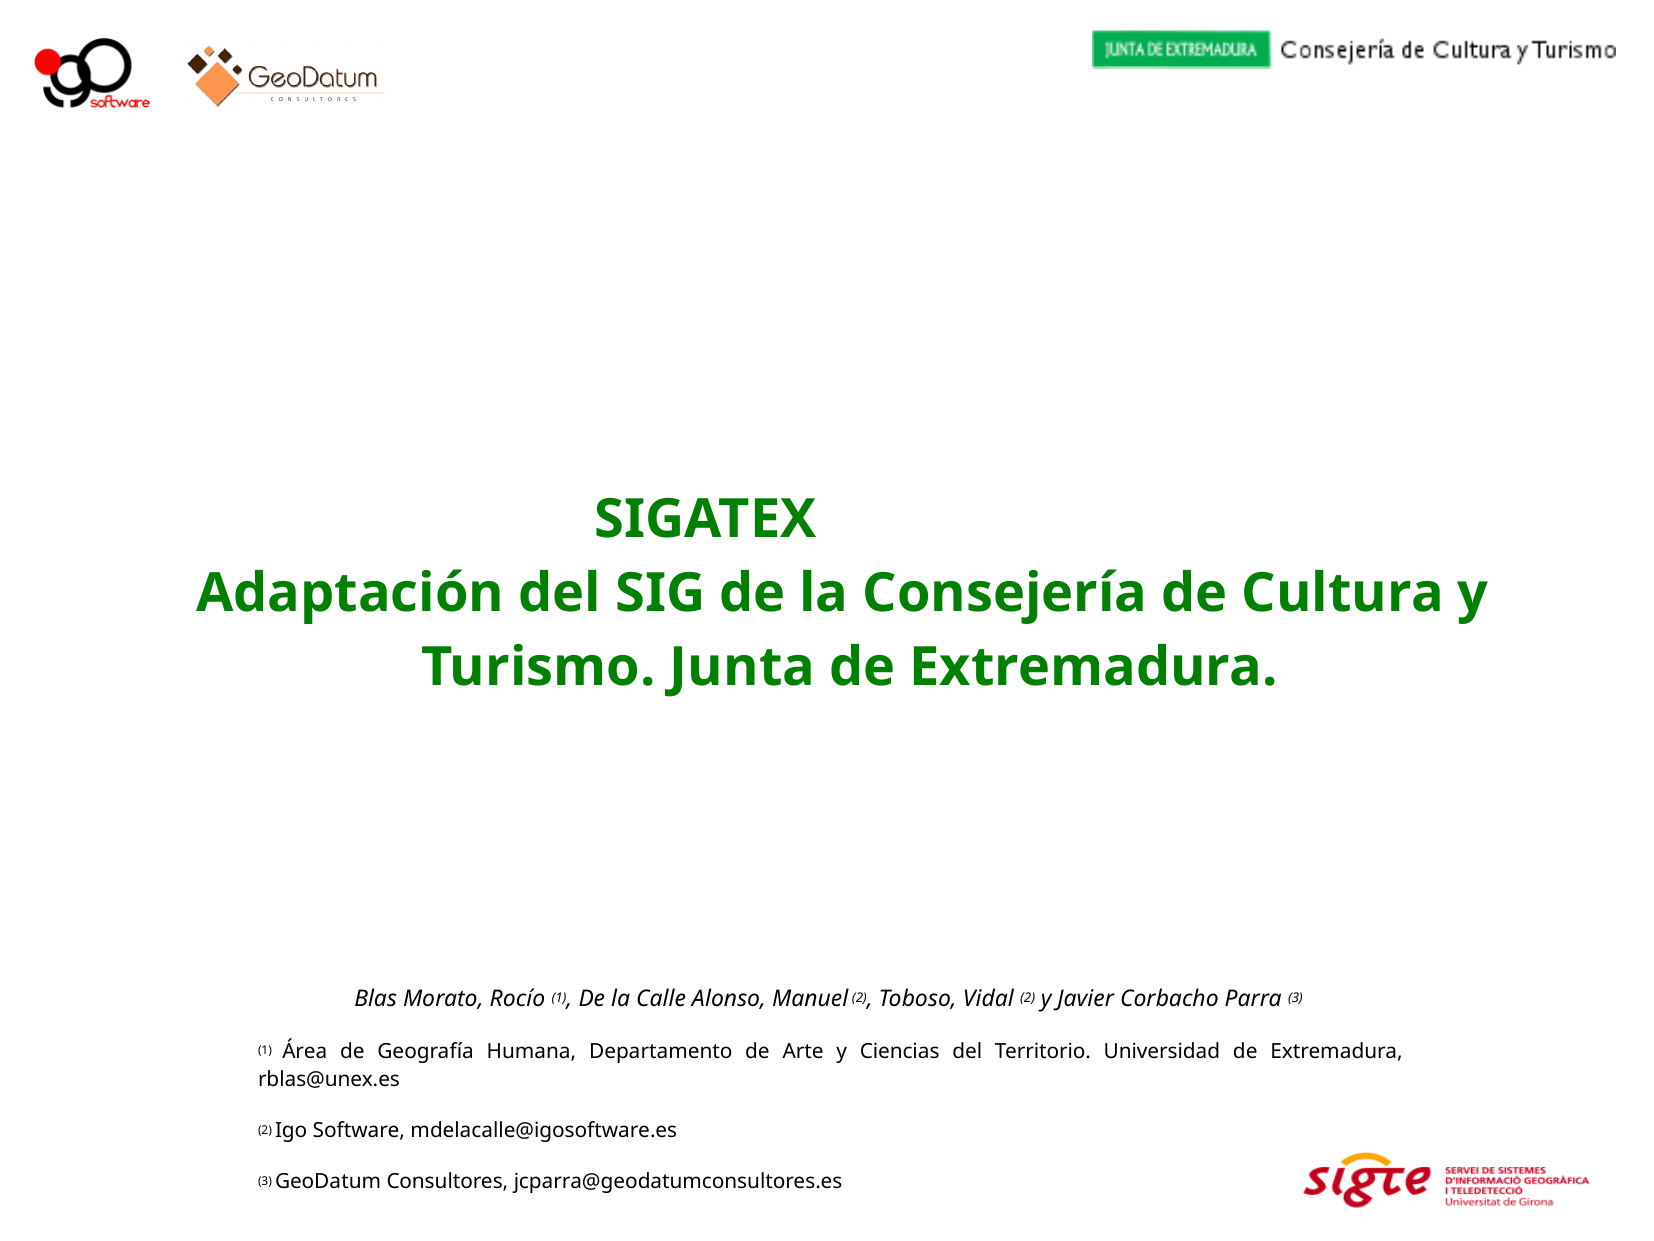

SIGATEX
Adaptación del SIG de la Consejería de Cultura y Turismo. Junta de Extremadura.
Blas Morato, Rocío (1), De la Calle Alonso, Manuel (2), Toboso, Vidal (2) y Javier Corbacho Parra (3)
(1) Área de Geografía Humana, Departamento de Arte y Ciencias del Territorio. Universidad de Extremadura, rblas@unex.es
(2) Igo Software, mdelacalle@igosoftware.es
(3) GeoDatum Consultores, jcparra@geodatumconsultores.es